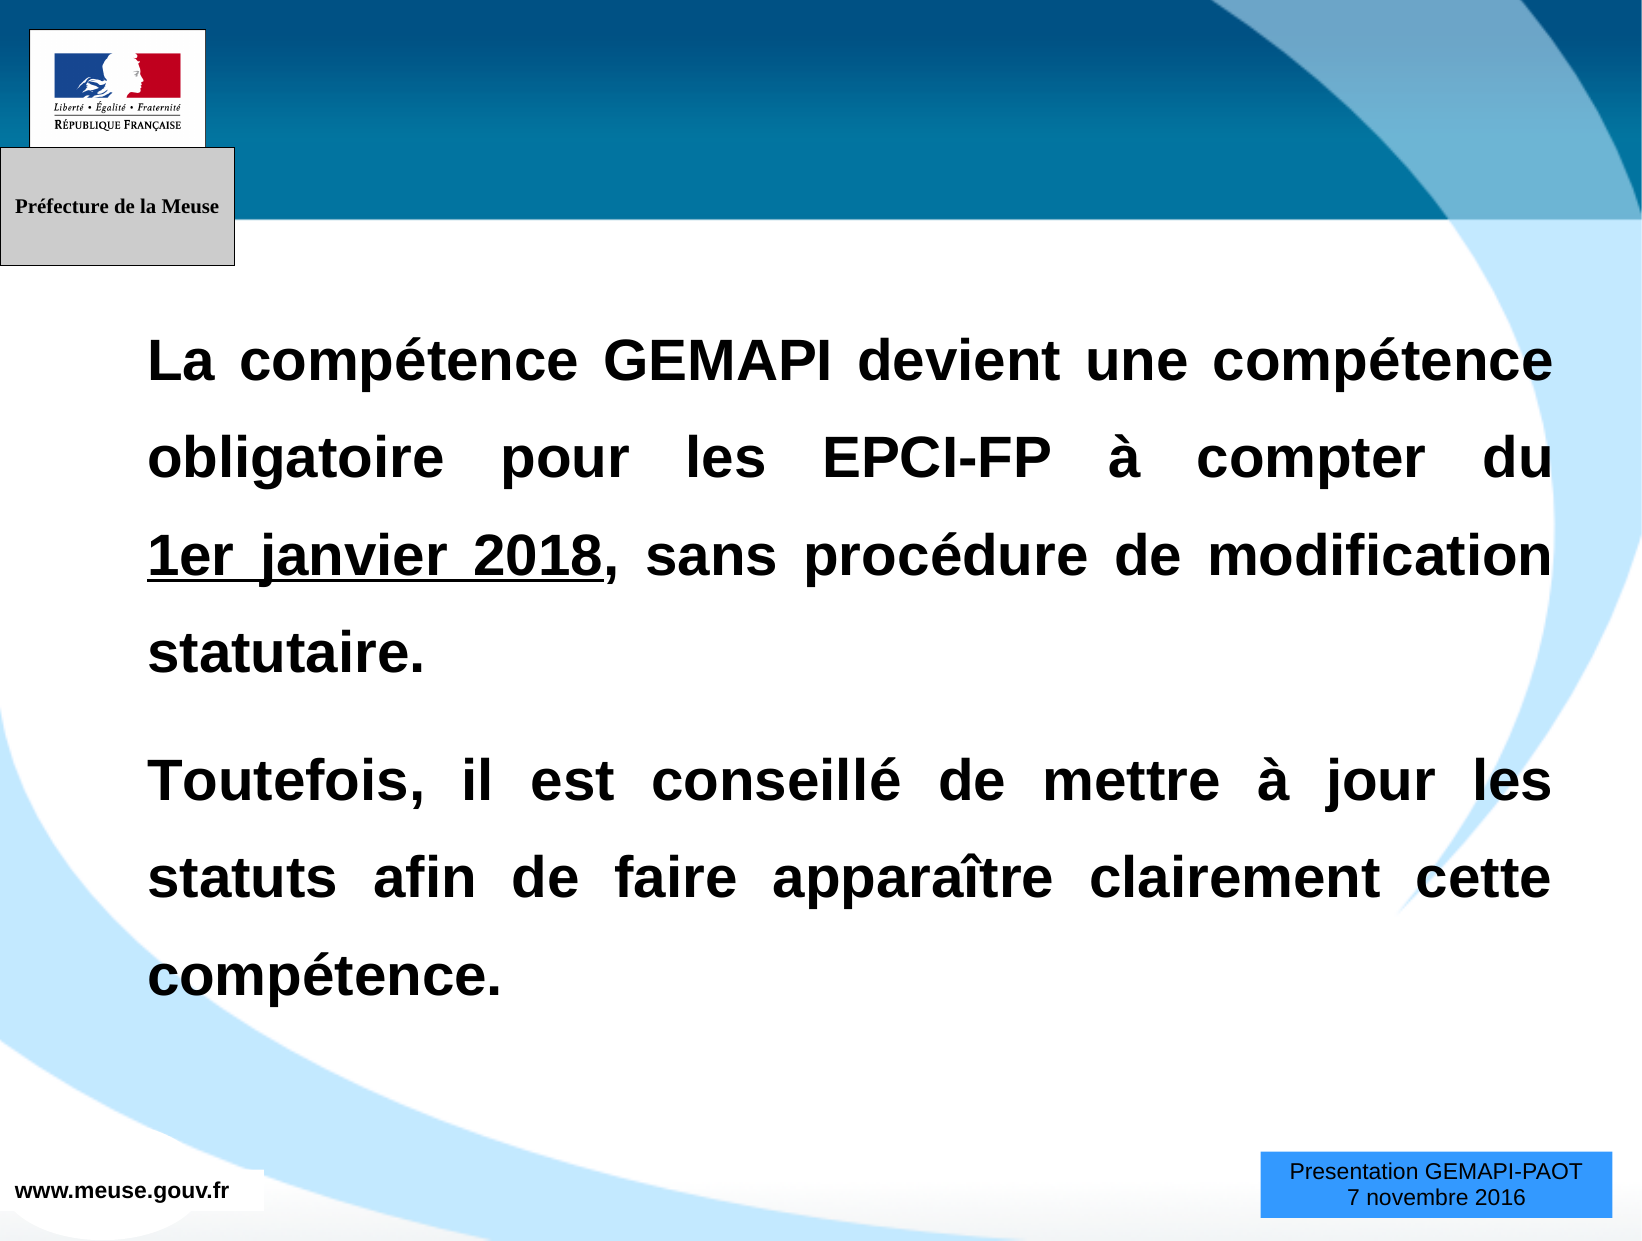

# La compétence GEMAPI devient une compétence obligatoire pour les EPCI-FP à compter du 1er janvier 2018, sans procédure de modification statutaire.
Toutefois, il est conseillé de mettre à jour les statuts afin de faire apparaître clairement cette compétence.